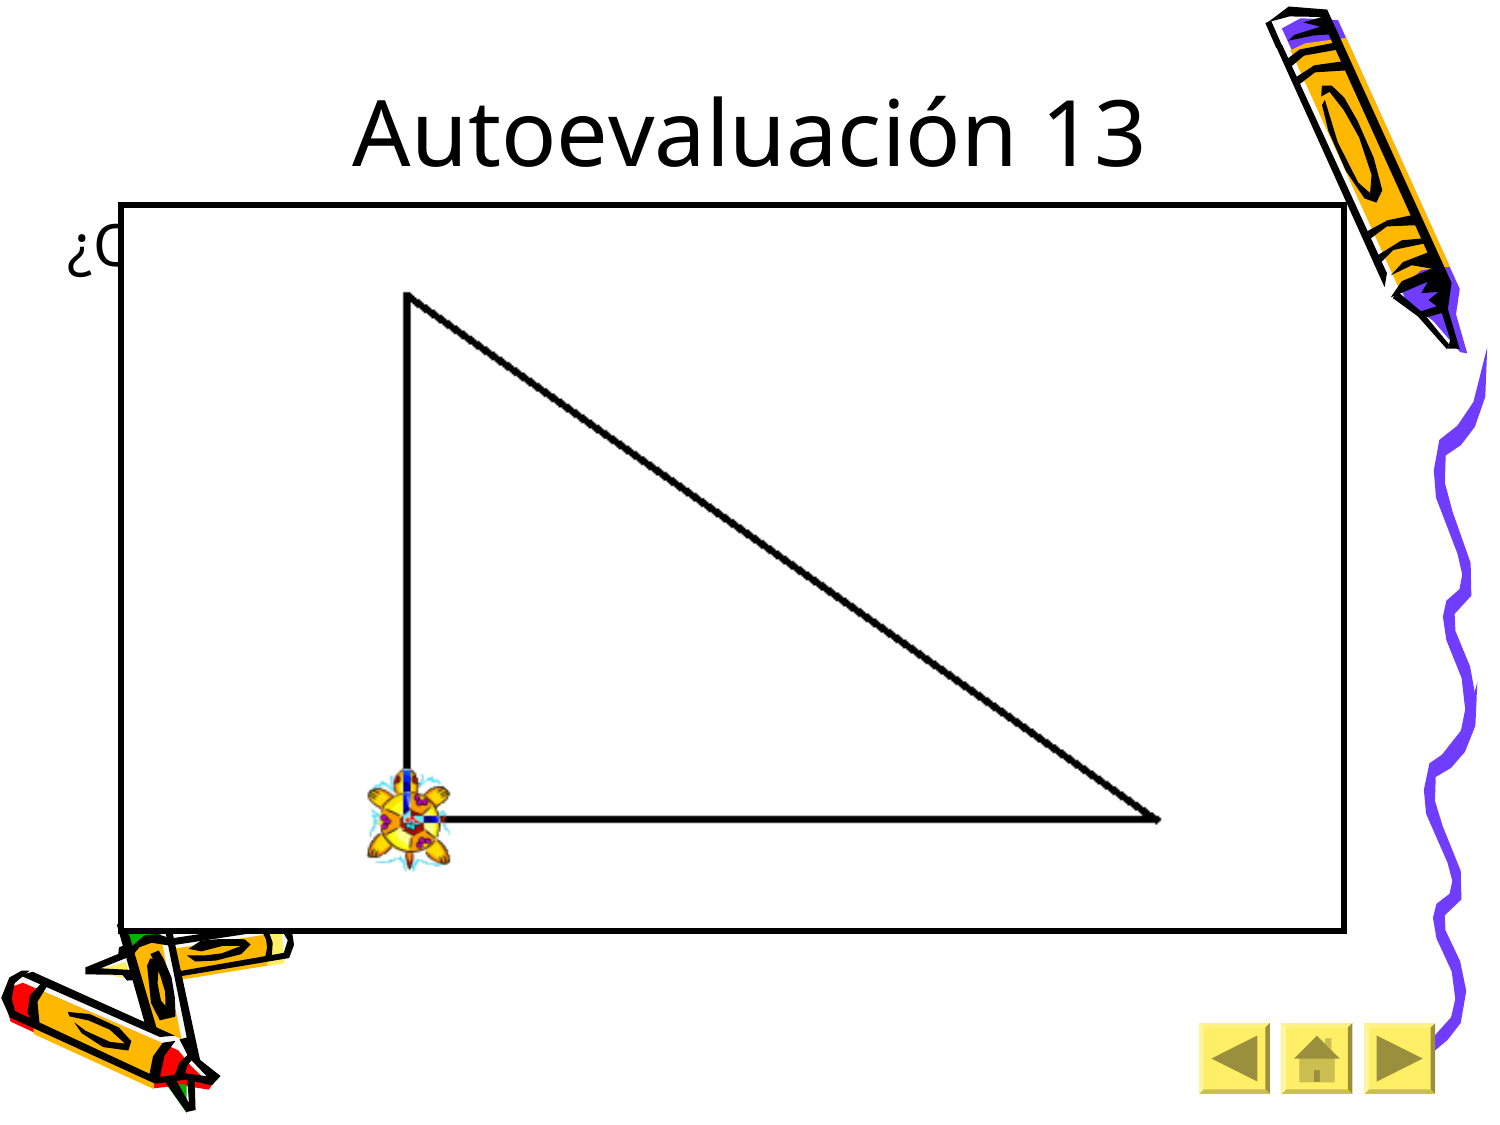

Autoevaluación 13
# ¿Qué mostrará la ejecución del siguiente procedimiento?
	para test :a :b :c
 	 si iguales? :a rc (:b*:b + :c*:c)
 [ subelapiz centro bajalapiz
 pony :b ponxy :c 0
 centro ]
 [ escribe [No es un triángulo rectángulo] ]
	fin
	test 500 300 400
	Usa un papel cuadriculado para hacer los dibujos